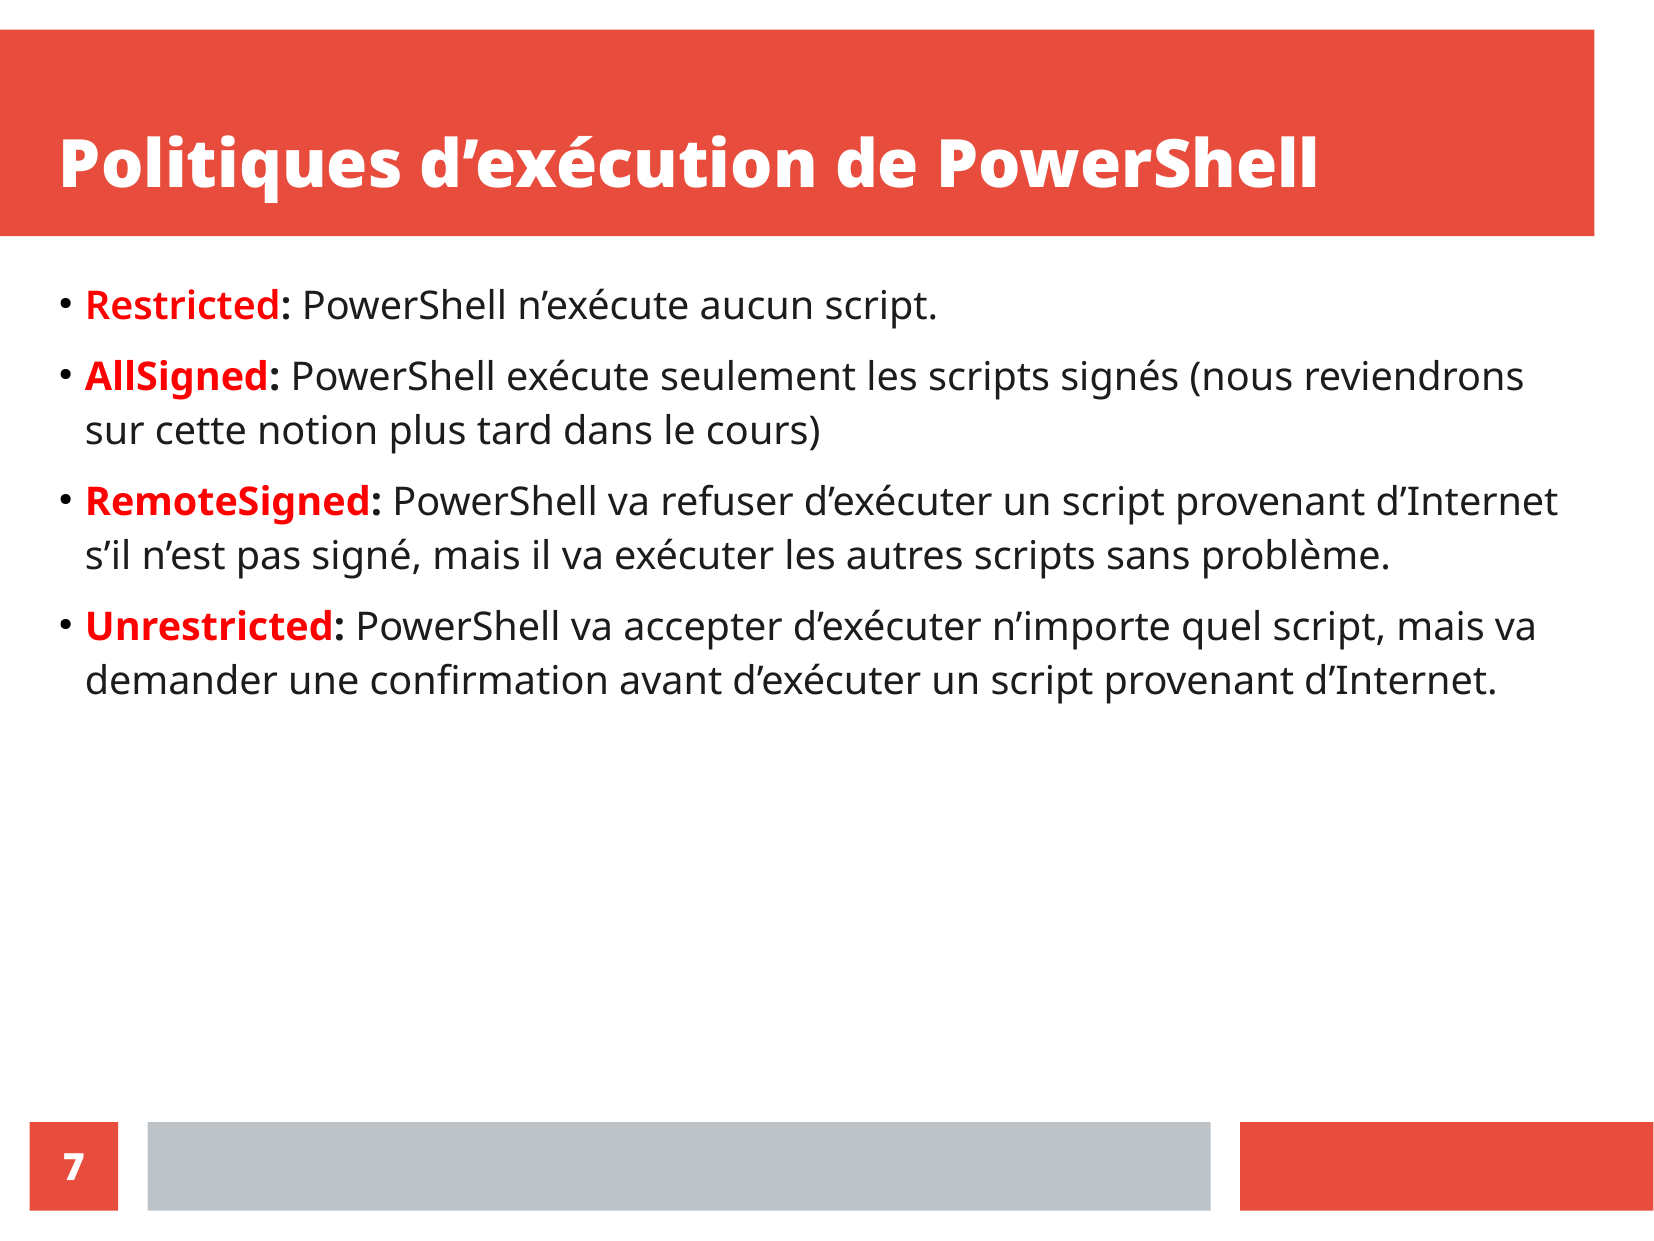

# Politiques d’exécution de PowerShell
Restricted: PowerShell n’exécute aucun script.
AllSigned: PowerShell exécute seulement les scripts signés (nous reviendrons sur cette notion plus tard dans le cours)
RemoteSigned: PowerShell va refuser d’exécuter un script provenant d’Internet s’il n’est pas signé, mais il va exécuter les autres scripts sans problème.
Unrestricted: PowerShell va accepter d’exécuter n’importe quel script, mais va demander une confirmation avant d’exécuter un script provenant d’Internet.
7